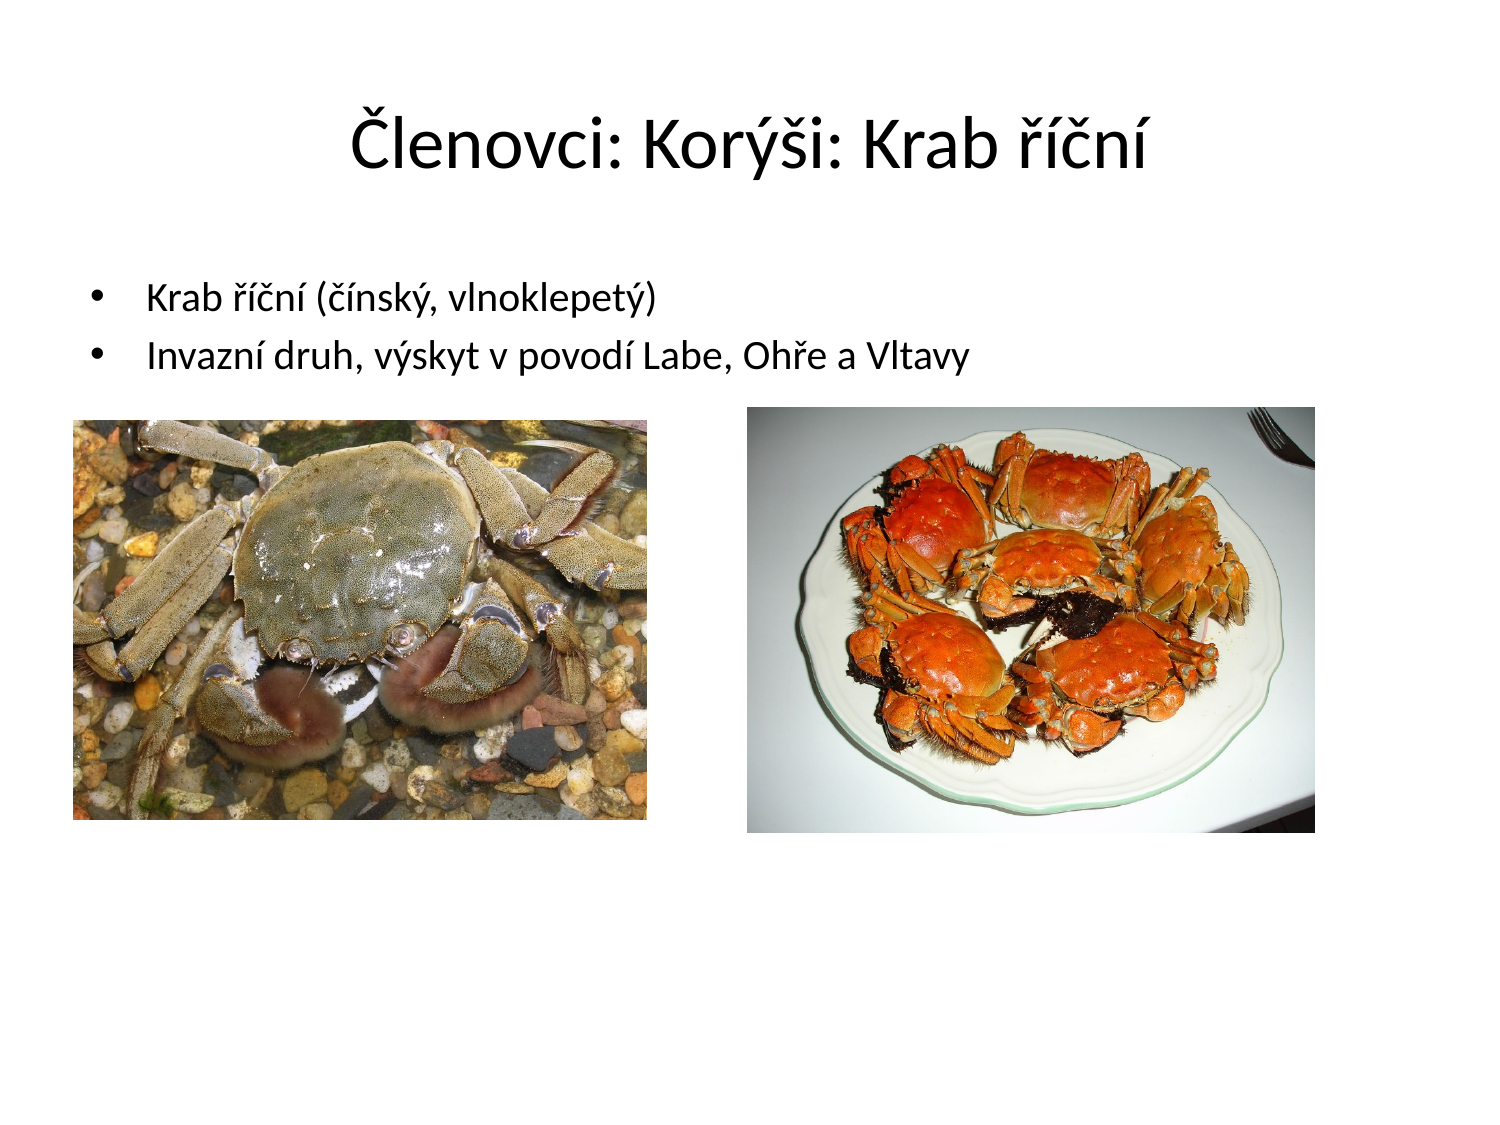

# Členovci: Korýši: Krab říční
Krab říční (čínský, vlnoklepetý)
Invazní druh, výskyt v povodí Labe, Ohře a Vltavy